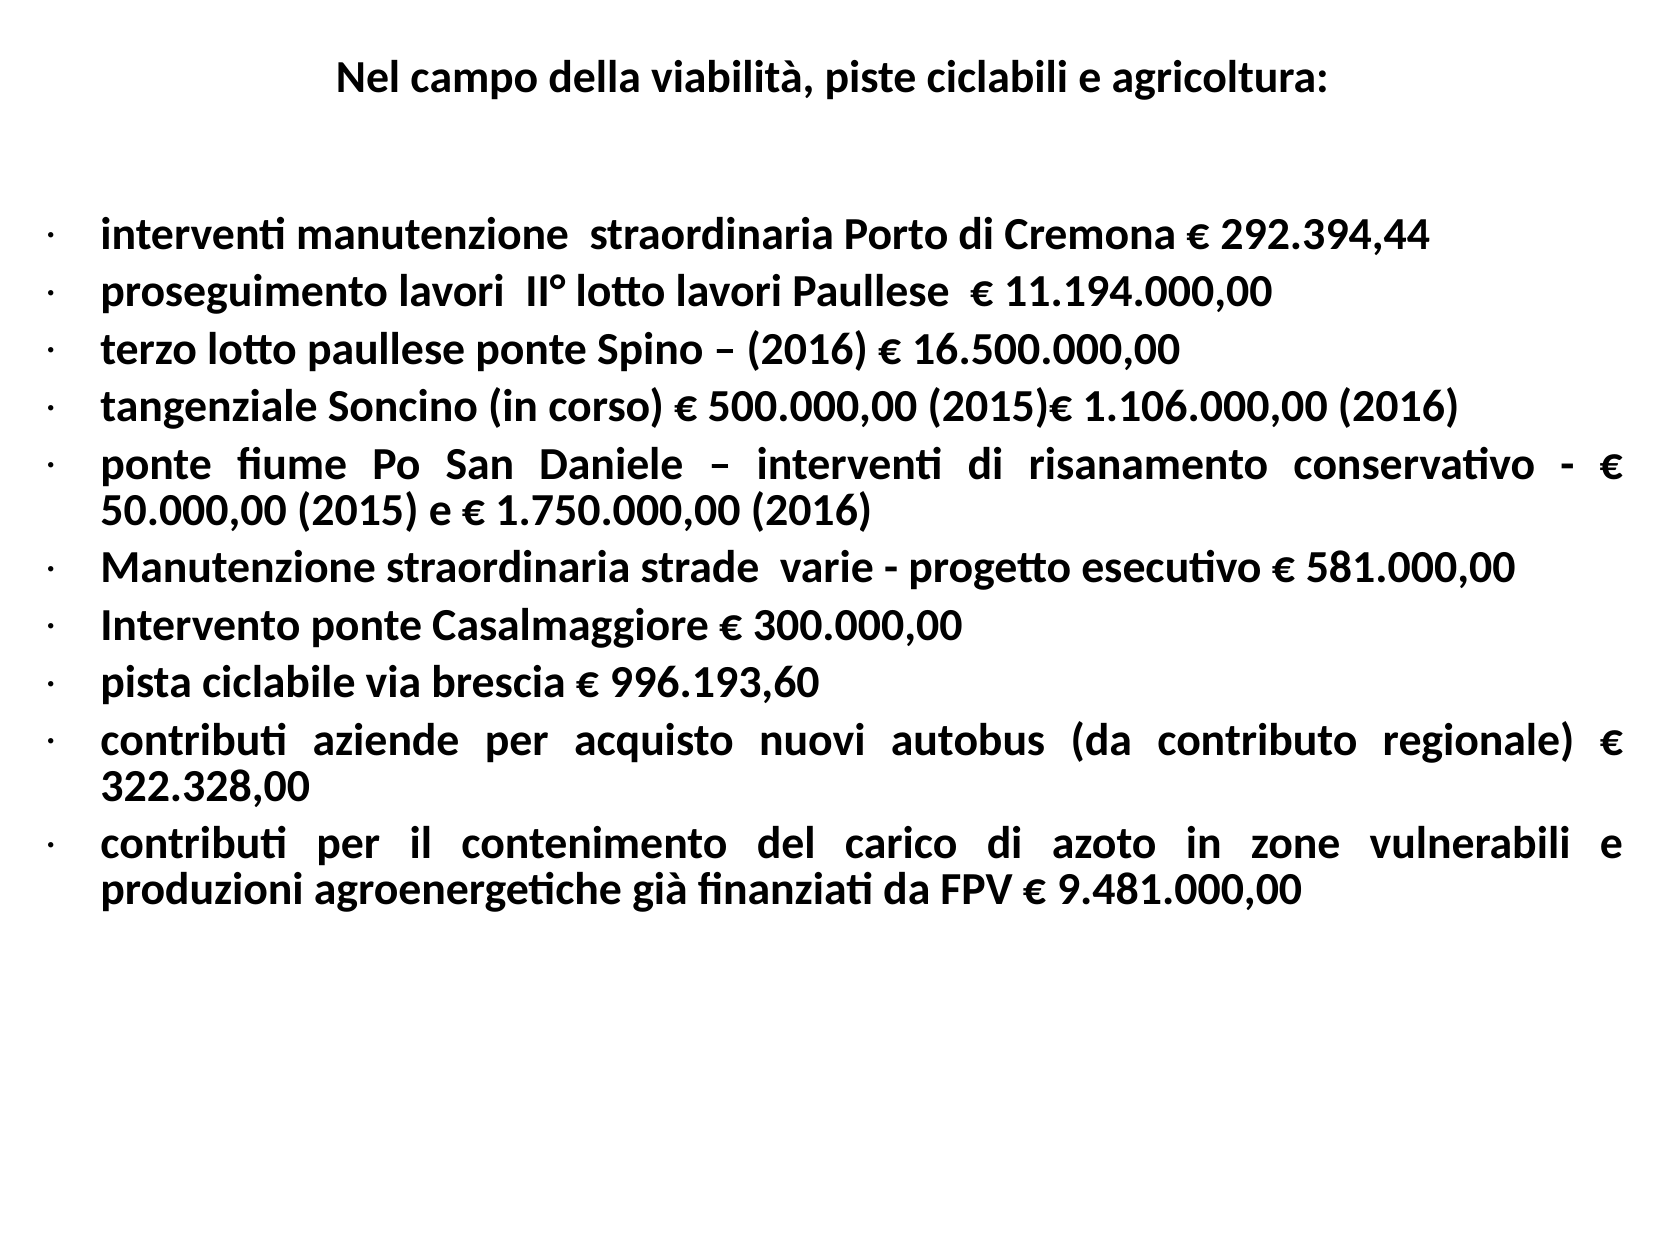

# Nel campo della viabilità, piste ciclabili e agricoltura:
interventi manutenzione straordinaria Porto di Cremona € 292.394,44
proseguimento lavori II° lotto lavori Paullese € 11.194.000,00
terzo lotto paullese ponte Spino – (2016) € 16.500.000,00
tangenziale Soncino (in corso) € 500.000,00 (2015)€ 1.106.000,00 (2016)
ponte fiume Po San Daniele – interventi di risanamento conservativo - € 50.000,00 (2015) e € 1.750.000,00 (2016)
Manutenzione straordinaria strade varie - progetto esecutivo € 581.000,00
Intervento ponte Casalmaggiore € 300.000,00
pista ciclabile via brescia € 996.193,60
contributi aziende per acquisto nuovi autobus (da contributo regionale) € 322.328,00
contributi per il contenimento del carico di azoto in zone vulnerabili e produzioni agroenergetiche già finanziati da FPV € 9.481.000,00